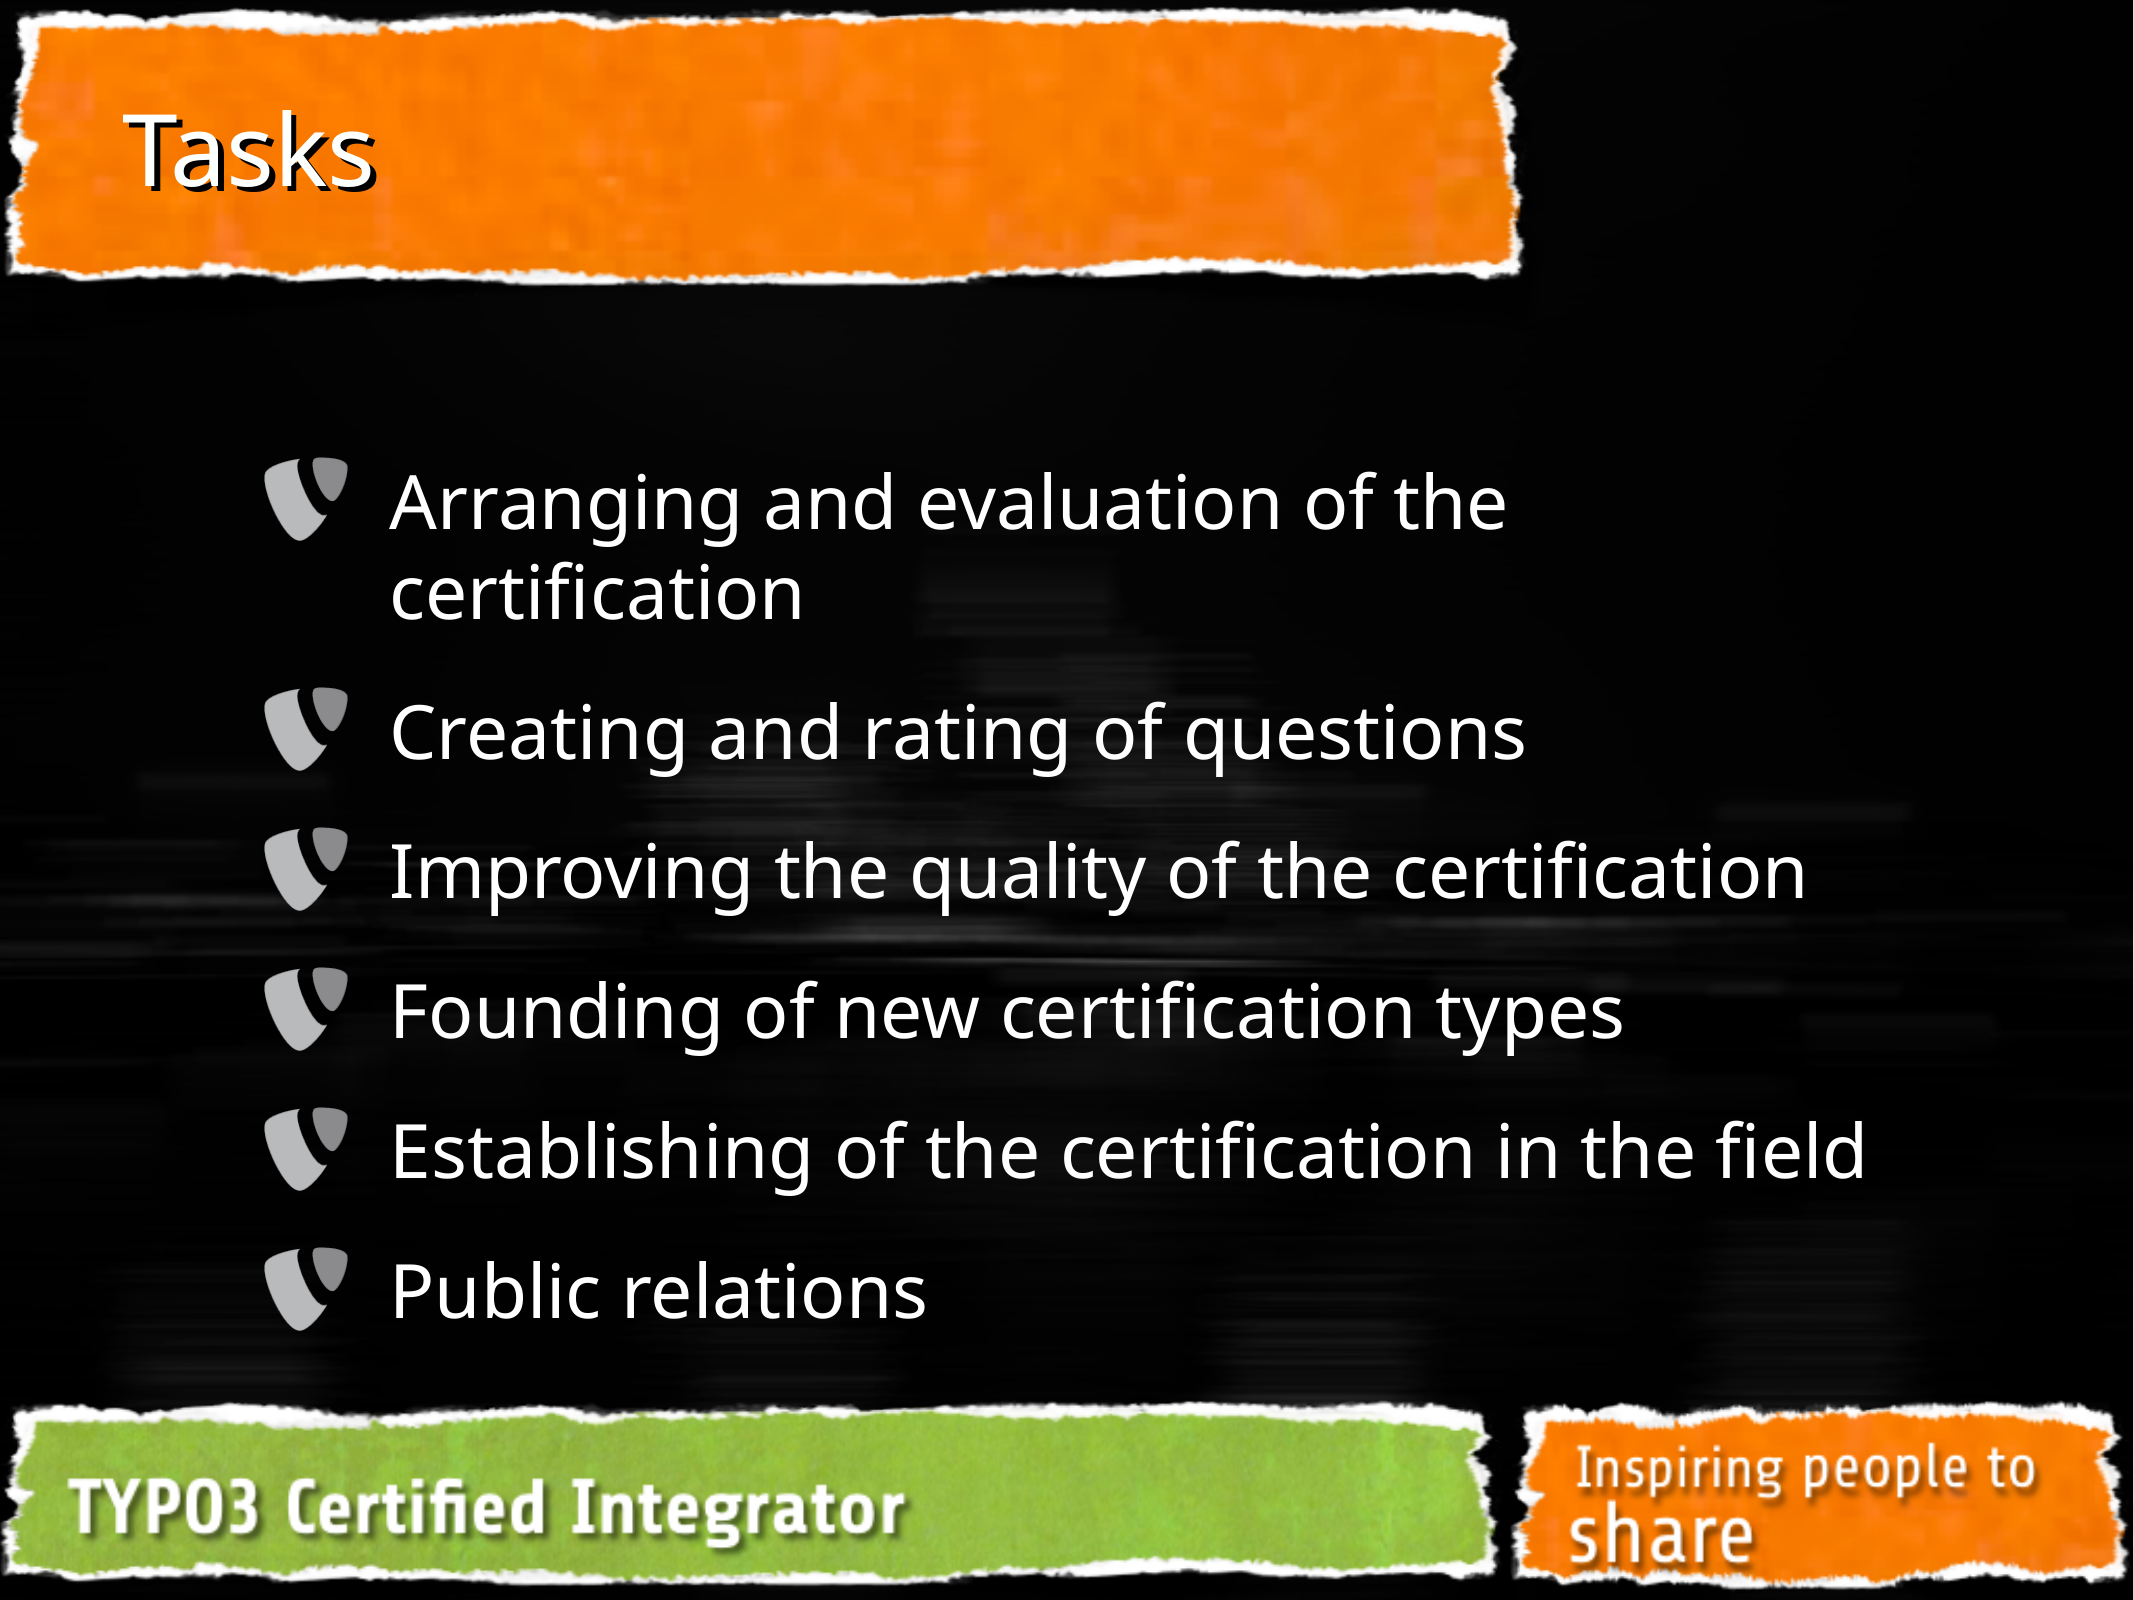

# Tasks
Arranging and evaluation of the certification
Creating and rating of questions
Improving the quality of the certification
Founding of new certification types
Establishing of the certification in the field
Public relations